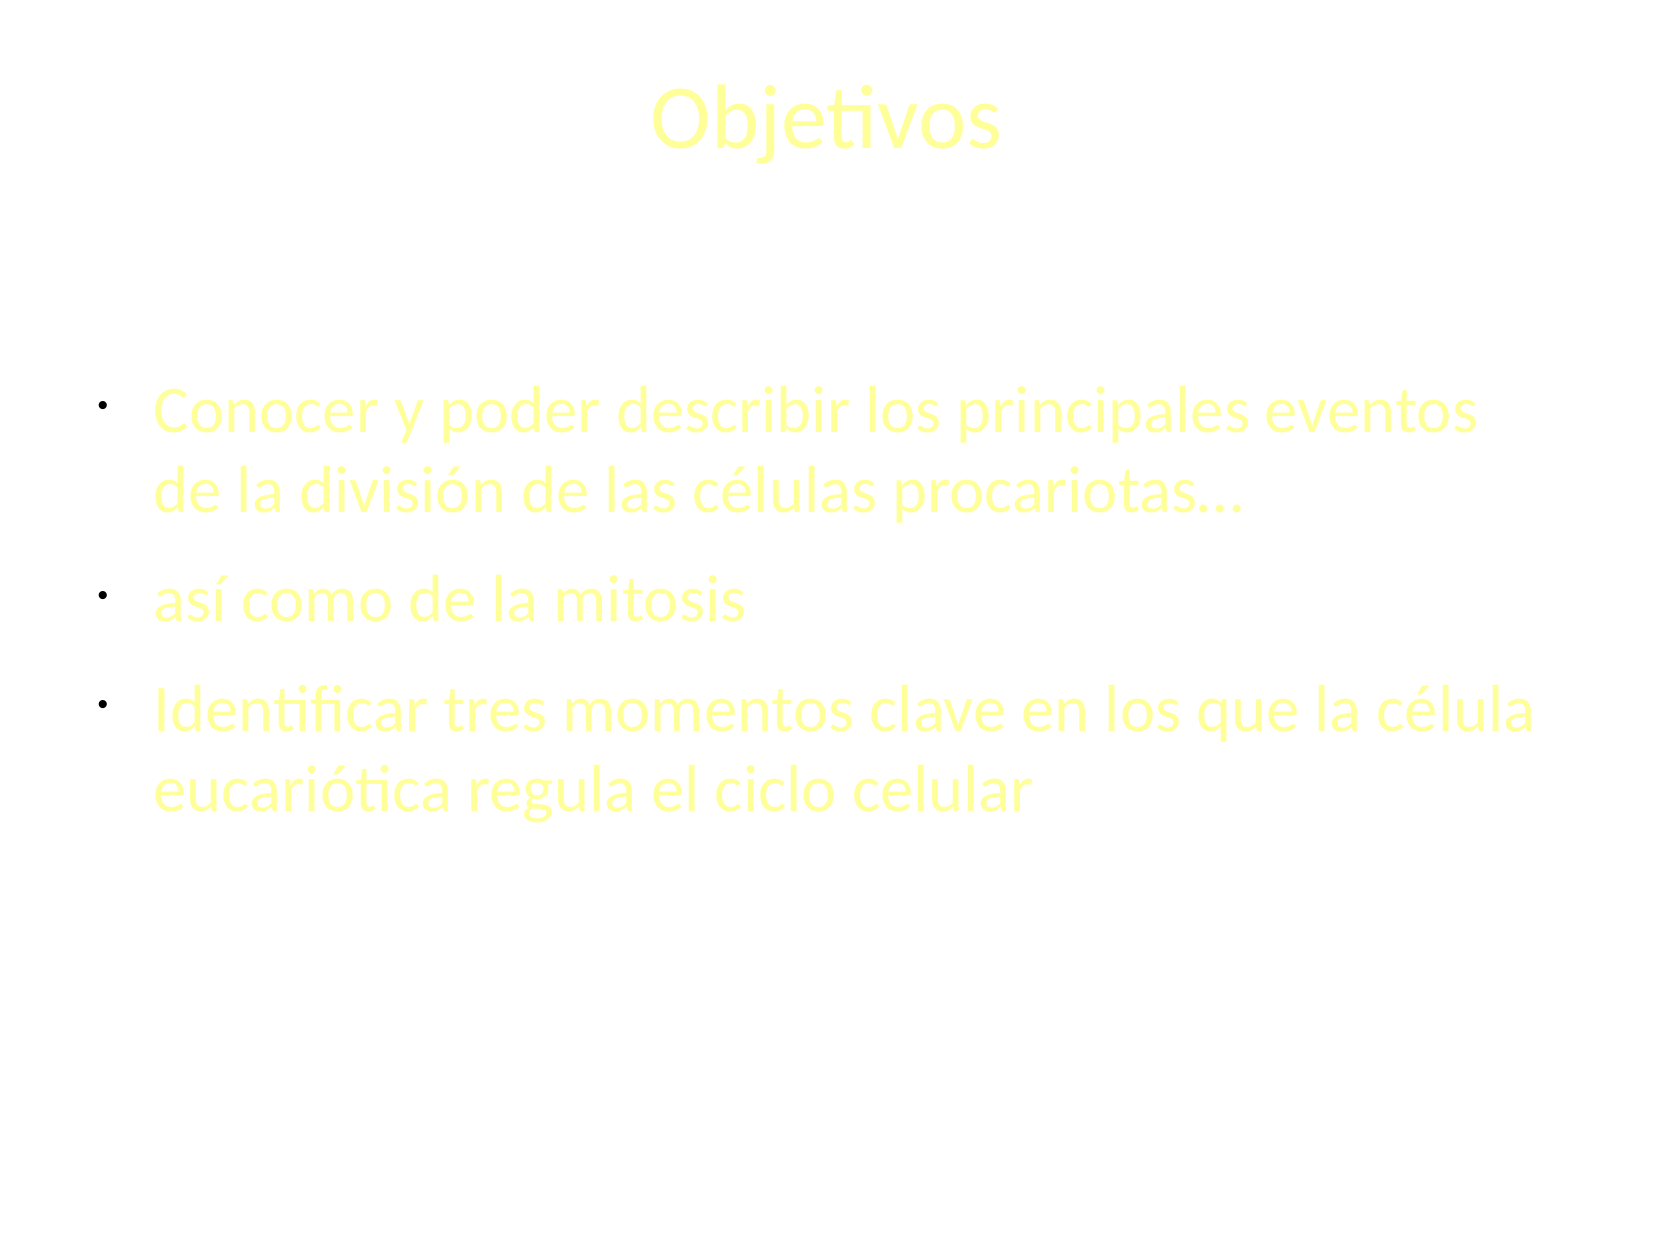

# Objetivos
Conocer y poder describir los principales eventos de la división de las células procariotas…
así como de la mitosis
Identificar tres momentos clave en los que la célula eucariótica regula el ciclo celular